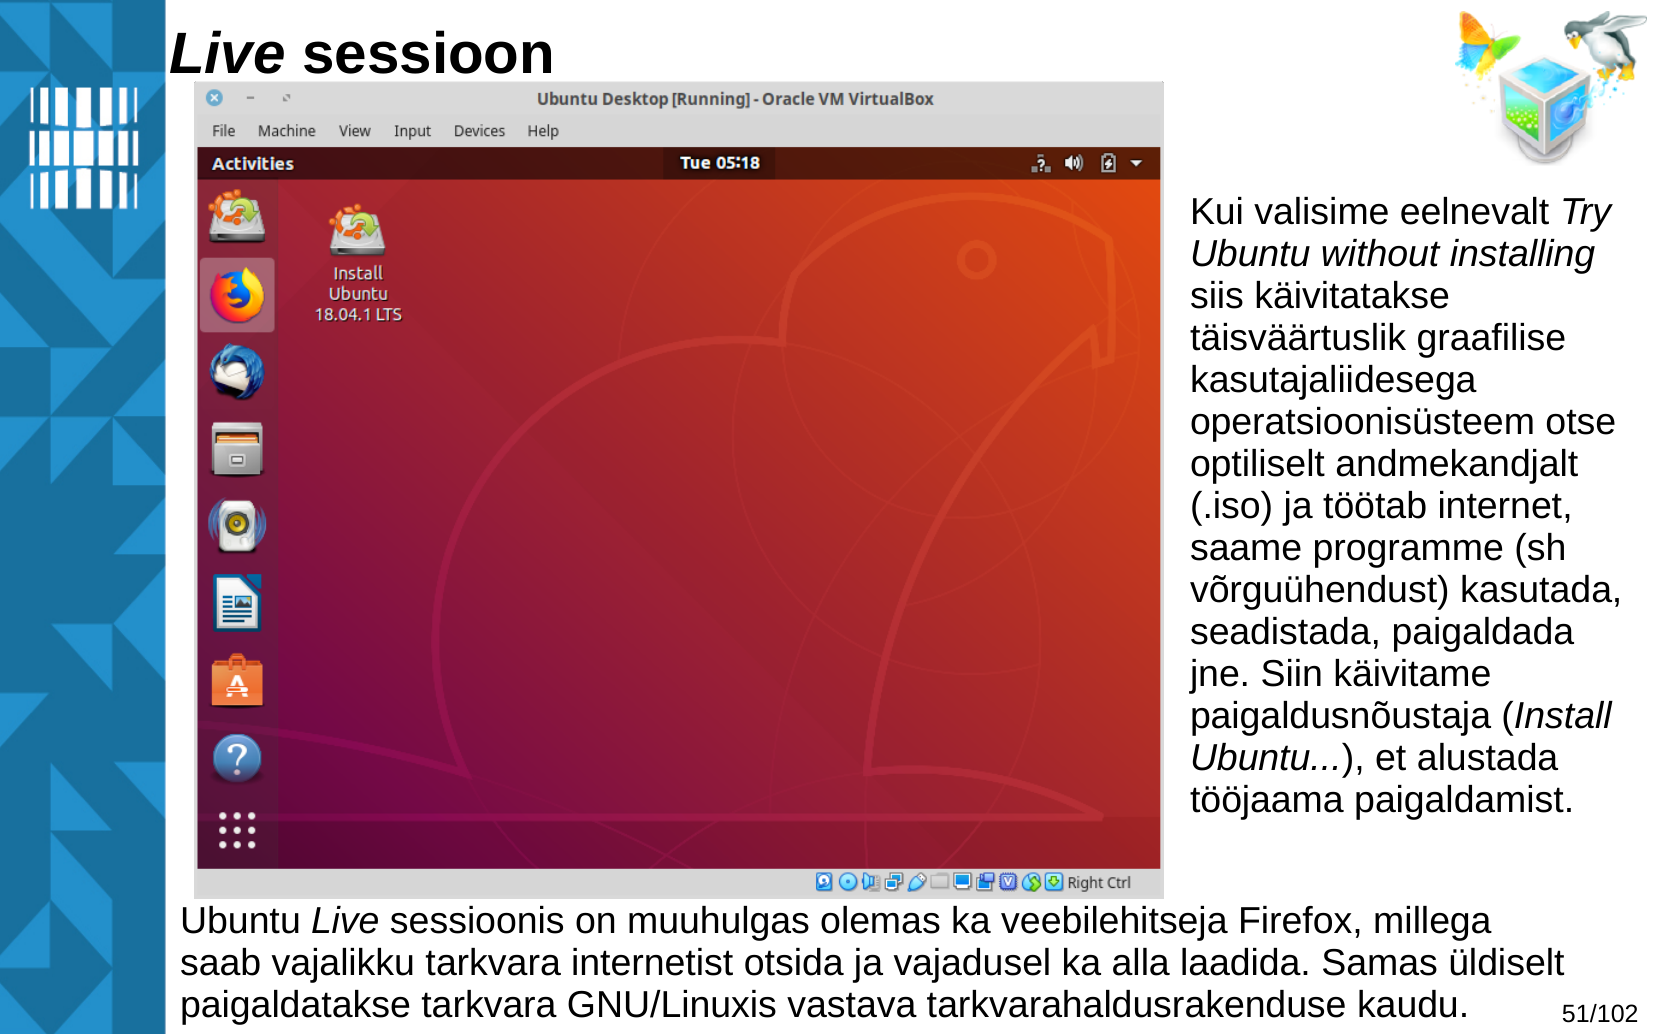

# Live sessioon
Kui valisime eelnevalt Try Ubuntu without installing siis käivitatakse täisväärtuslik graafilise kasutajaliidesega operatsioonisüsteem otse optiliselt andmekandjalt (.iso) ja töötab internet, saame programme (sh võrguühendust) kasutada, seadistada, paigaldada jne. Siin käivitame paigaldusnõustaja (Install Ubuntu...), et alustada tööjaama paigaldamist.
Ubuntu Live sessioonis on muuhulgas olemas ka veebilehitseja Firefox, millega saab vajalikku tarkvara internetist otsida ja vajadusel ka alla laadida. Samas üldiselt paigaldatakse tarkvara GNU/Linuxis vastava tarkvarahaldusrakenduse kaudu.